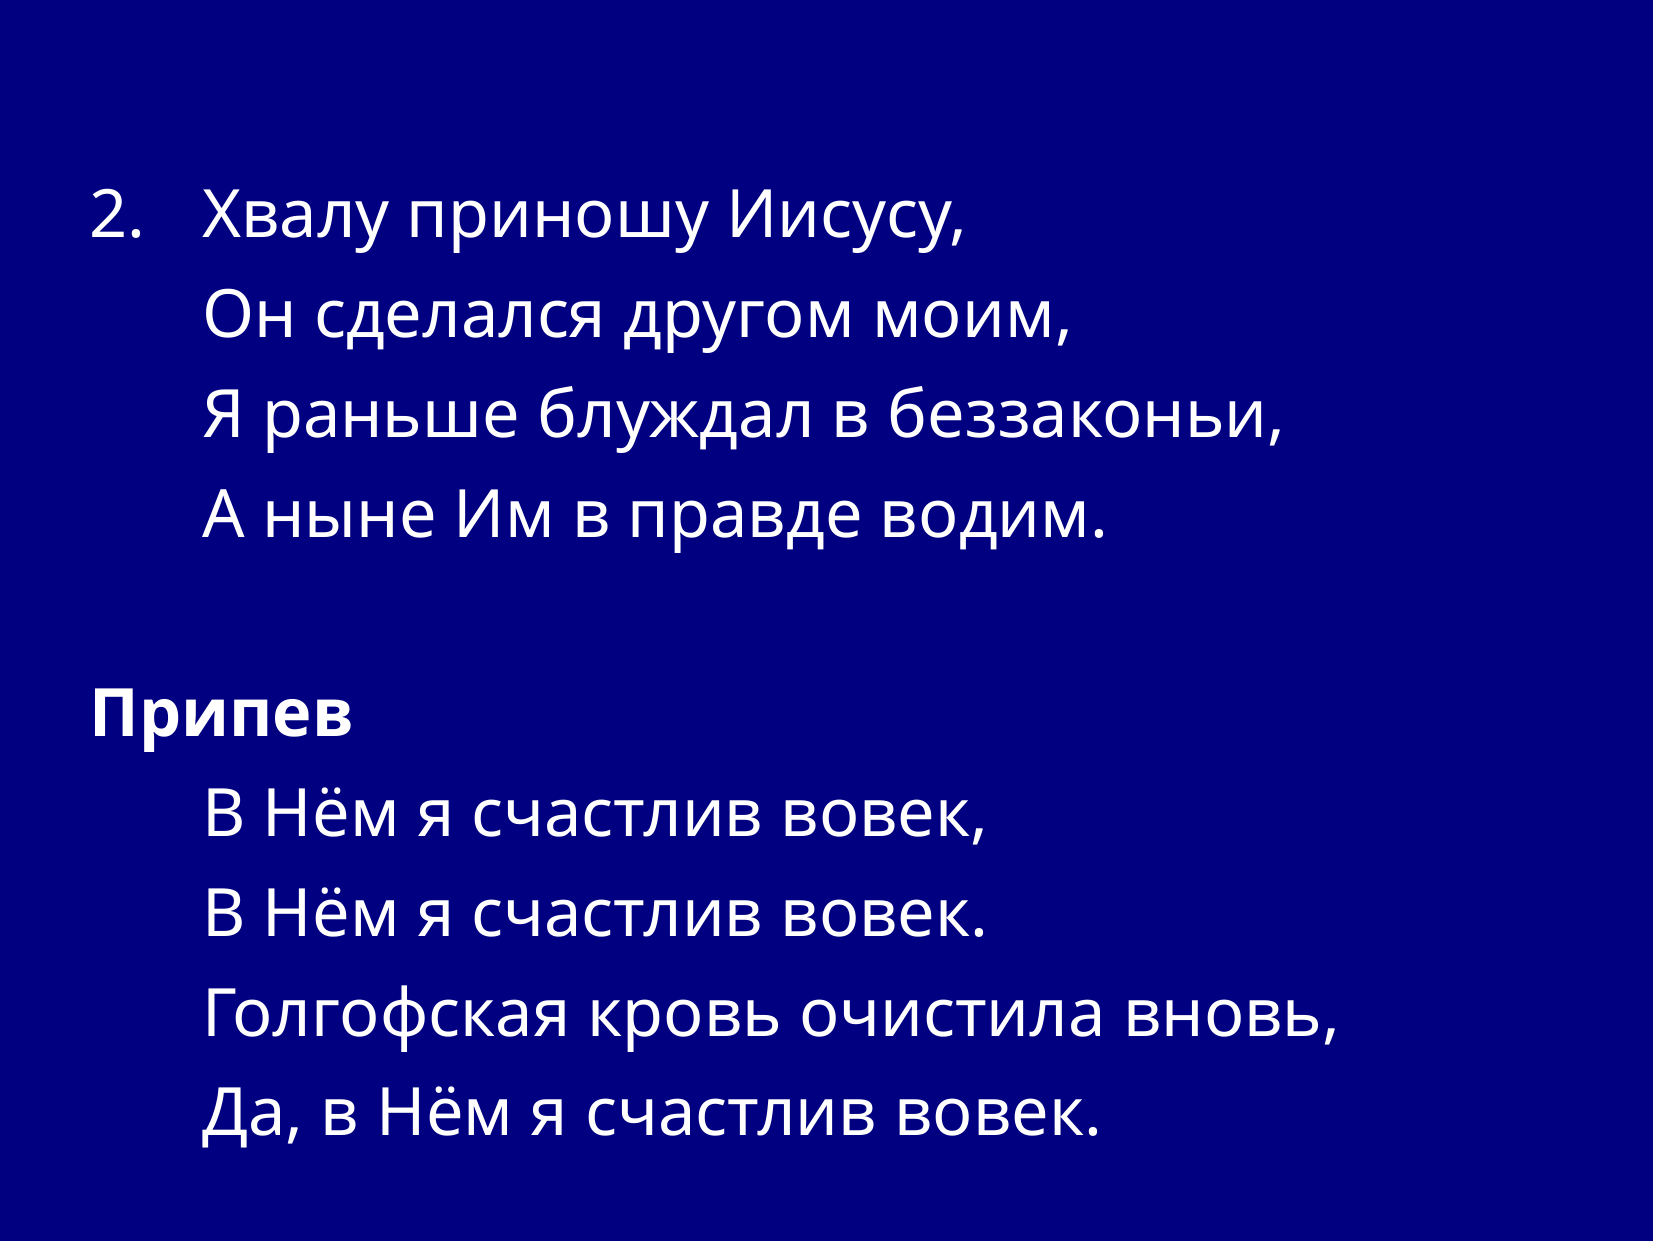

2.	Хвалу приношу Иисусу,
	Он сделался другом моим,
	Я раньше блуждал в беззаконьи,
	А ныне Им в правде водим.
Припев
	В Нём я счастлив вовек,
	В Нём я счастлив вовек.
	Голгофская кровь очистила вновь,
	Да, в Нём я счастлив вовек.